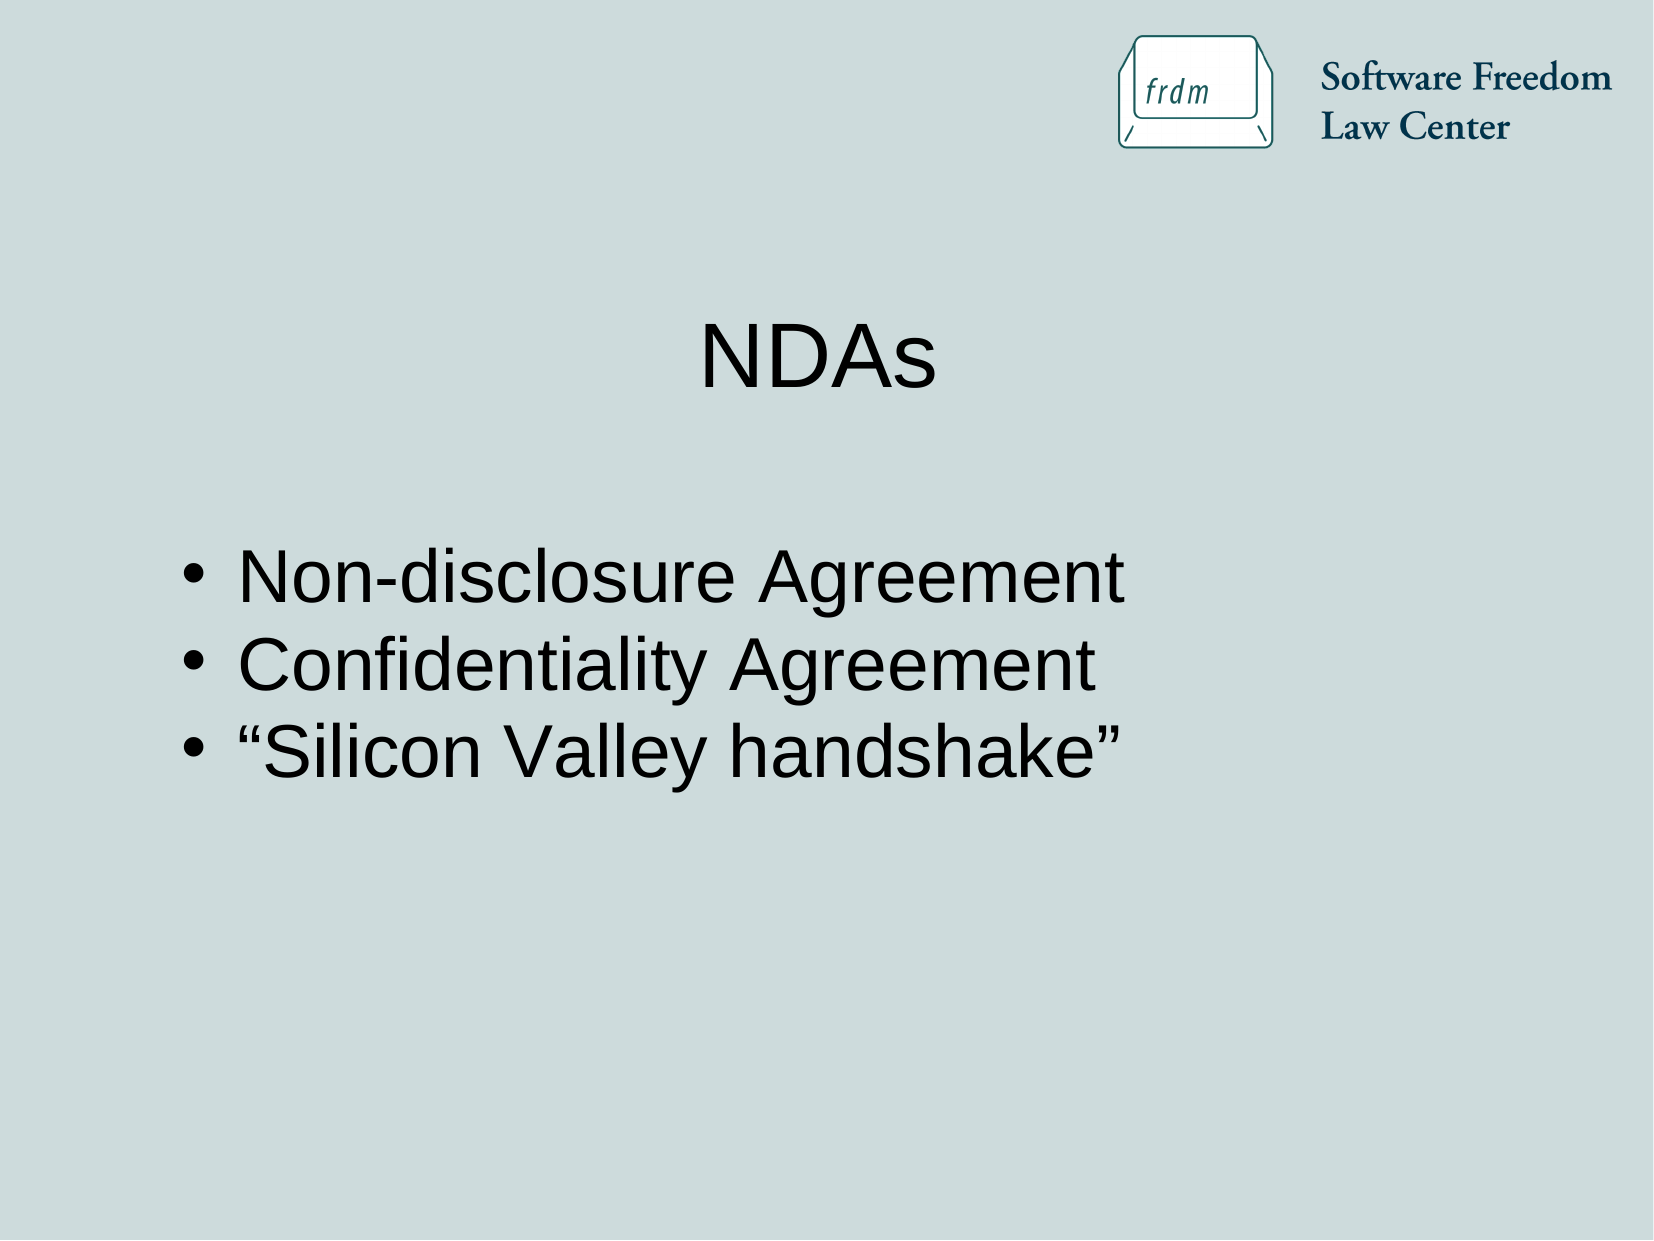

# NDAs
 Non-disclosure Agreement
 Confidentiality Agreement
 “Silicon Valley handshake”